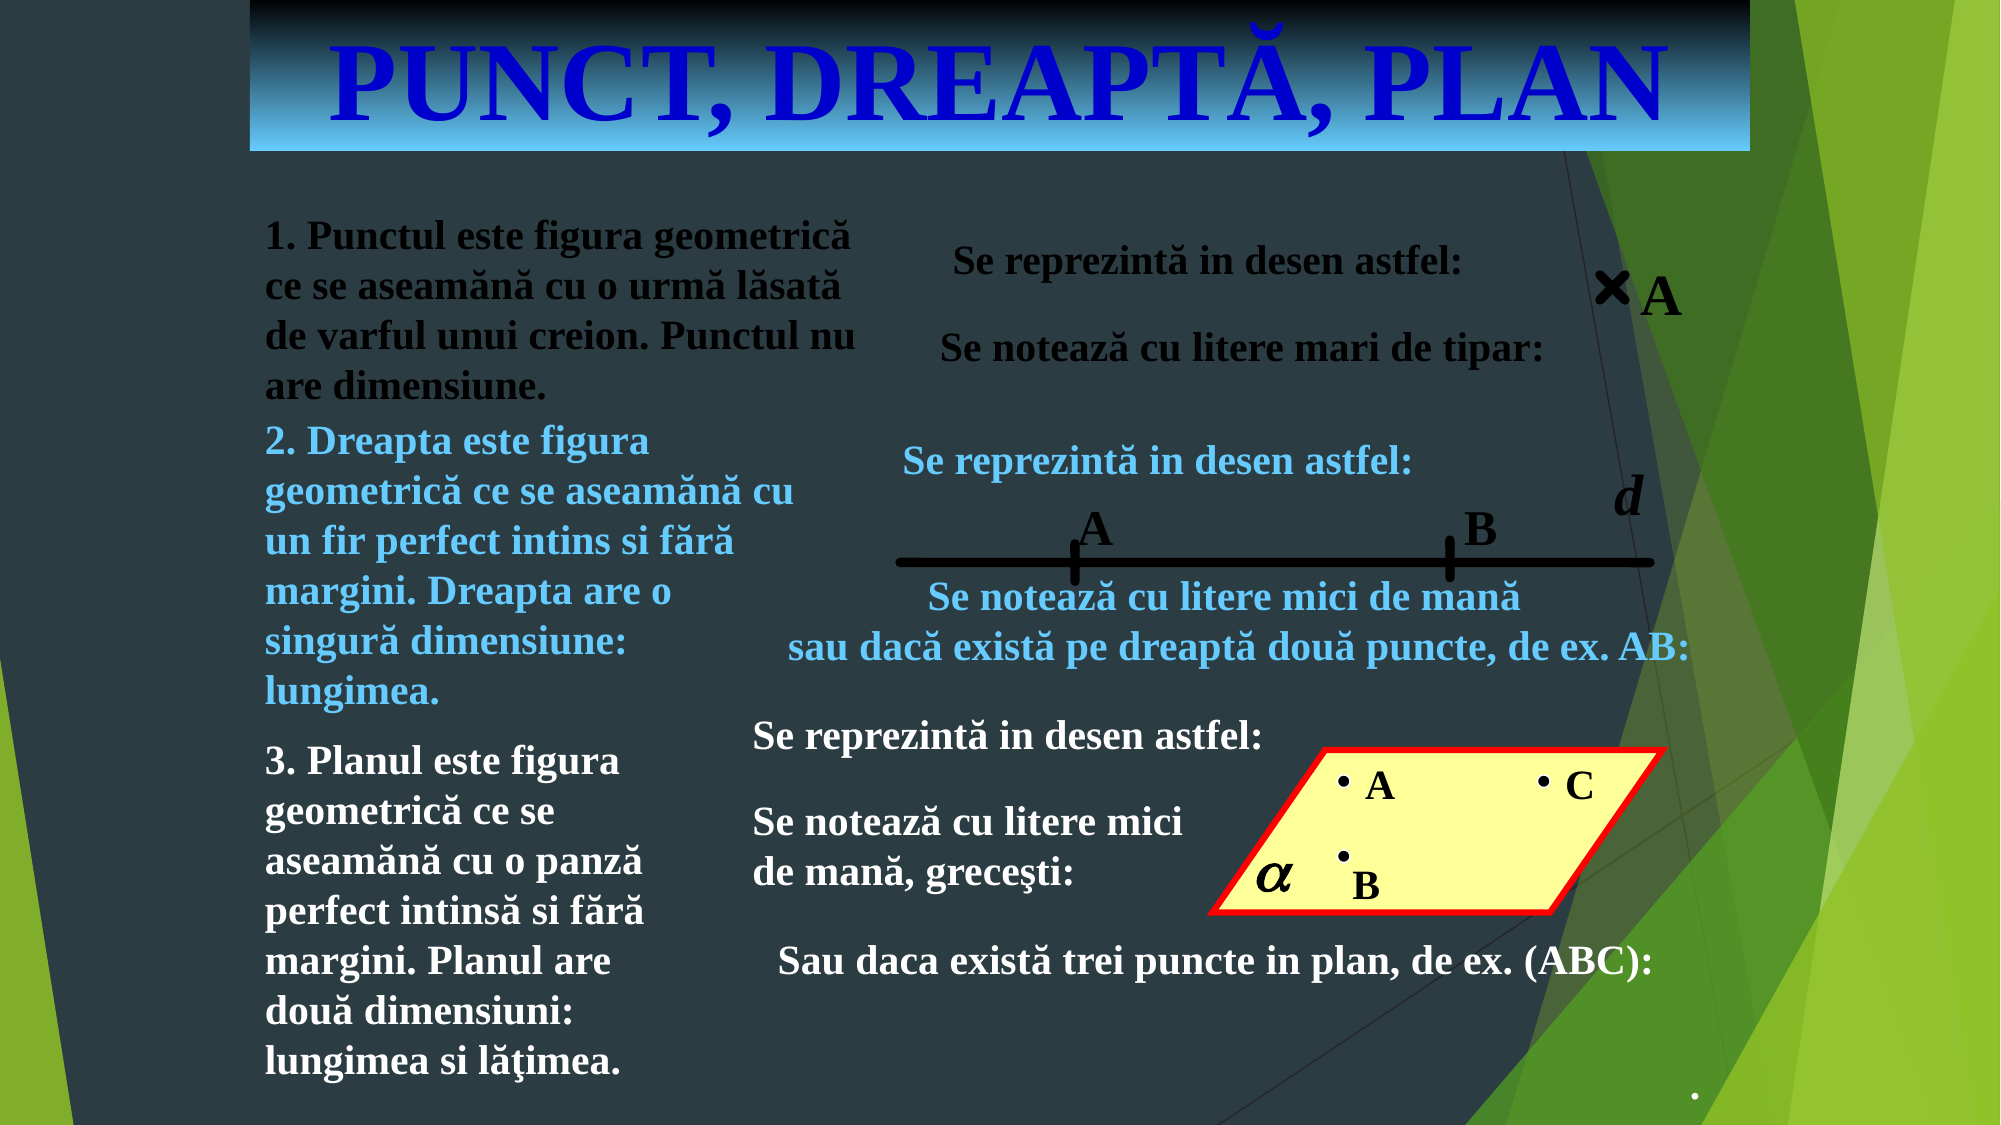

PUNCT, DREAPTĂ, PLAN
1. Punctul este figura geometrică ce se aseamănă cu o urmă lăsată de varful unui creion. Punctul nu are dimensiune.
Se reprezintă in desen astfel:
A
Se notează cu litere mari de tipar:
2. Dreapta este figura geometrică ce se aseamănă cu un fir perfect intins si fără margini. Dreapta are o singură dimensiune: lungimea.
Se reprezintă in desen astfel:
d
A
B
Se notează cu litere mici de mană
 sau dacă există pe dreaptă două puncte, de ex. AB:
Se reprezintă in desen astfel:
3. Planul este figura geometrică ce se aseamănă cu o panză perfect intinsă si fără margini. Planul are două dimensiuni: lungimea si lăţimea.
A
C
Se notează cu litere mici de mană, greceşti:

B
Sau daca există trei puncte in plan, de ex. (ABC):
.